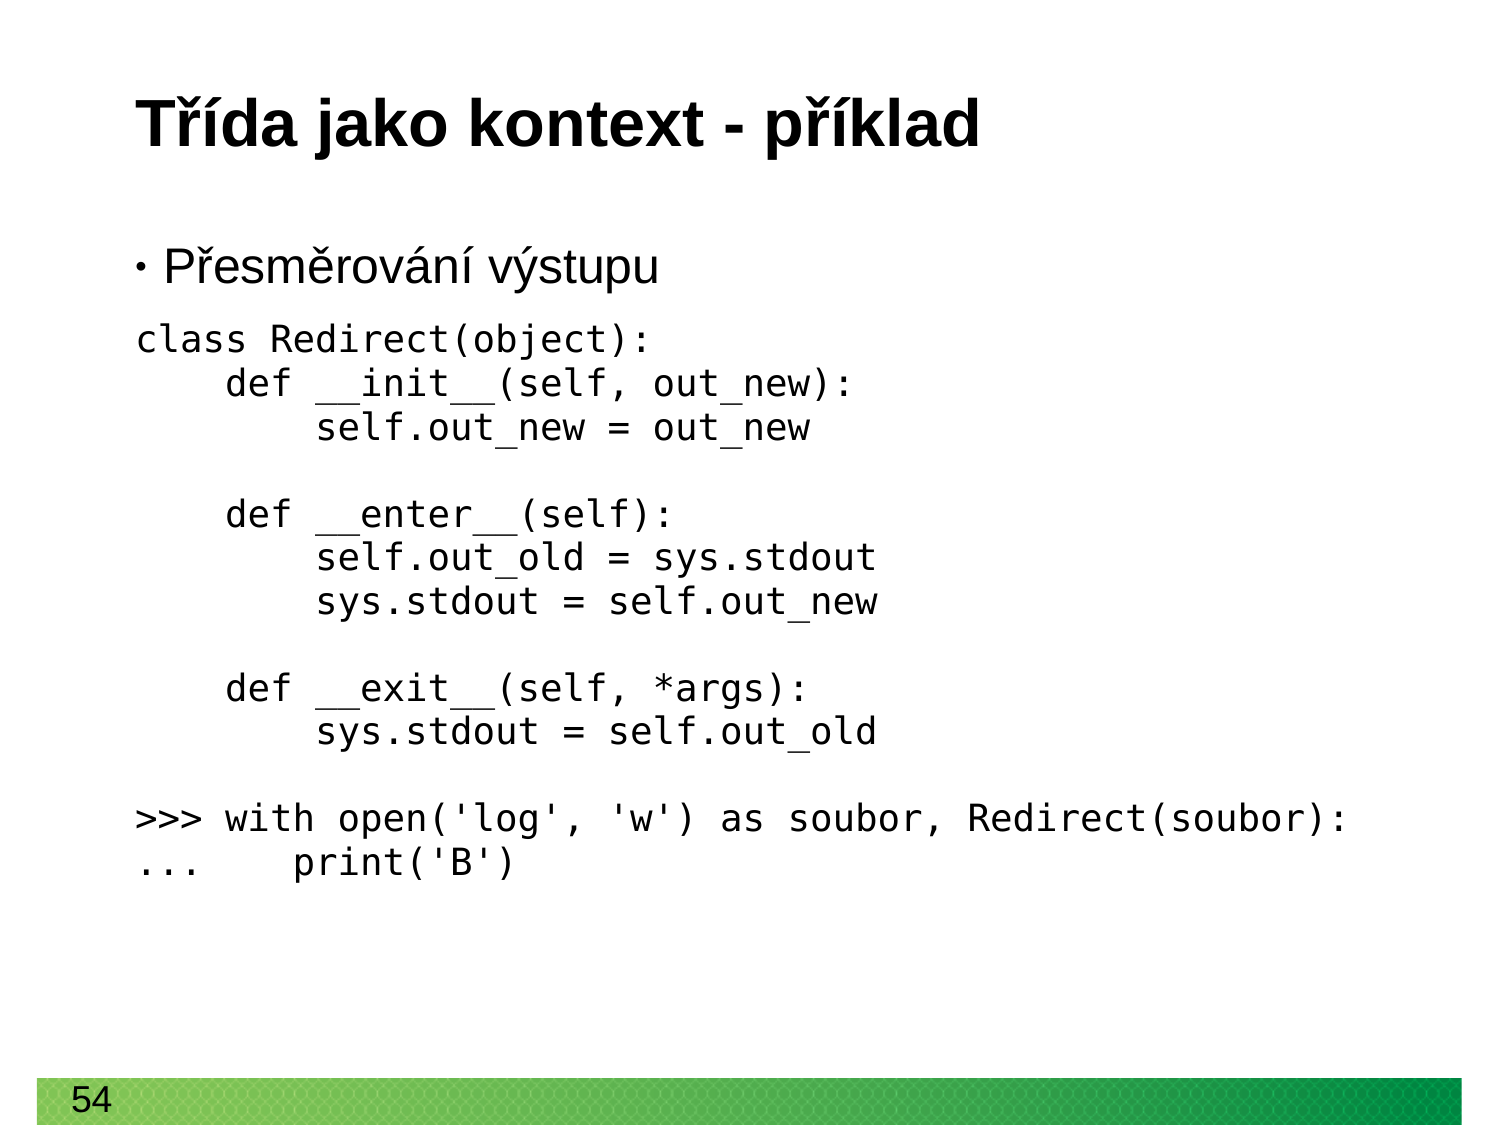

# Třída jako kontext - příklad
Přesměrování výstupu
class Redirect(object):
 def __init__(self, out_new):
 self.out_new = out_new
 def __enter__(self):
 self.out_old = sys.stdout
 sys.stdout = self.out_new
 def __exit__(self, *args):
 sys.stdout = self.out_old
>>> with open('log', 'w') as soubor, Redirect(soubor):
... print('B')